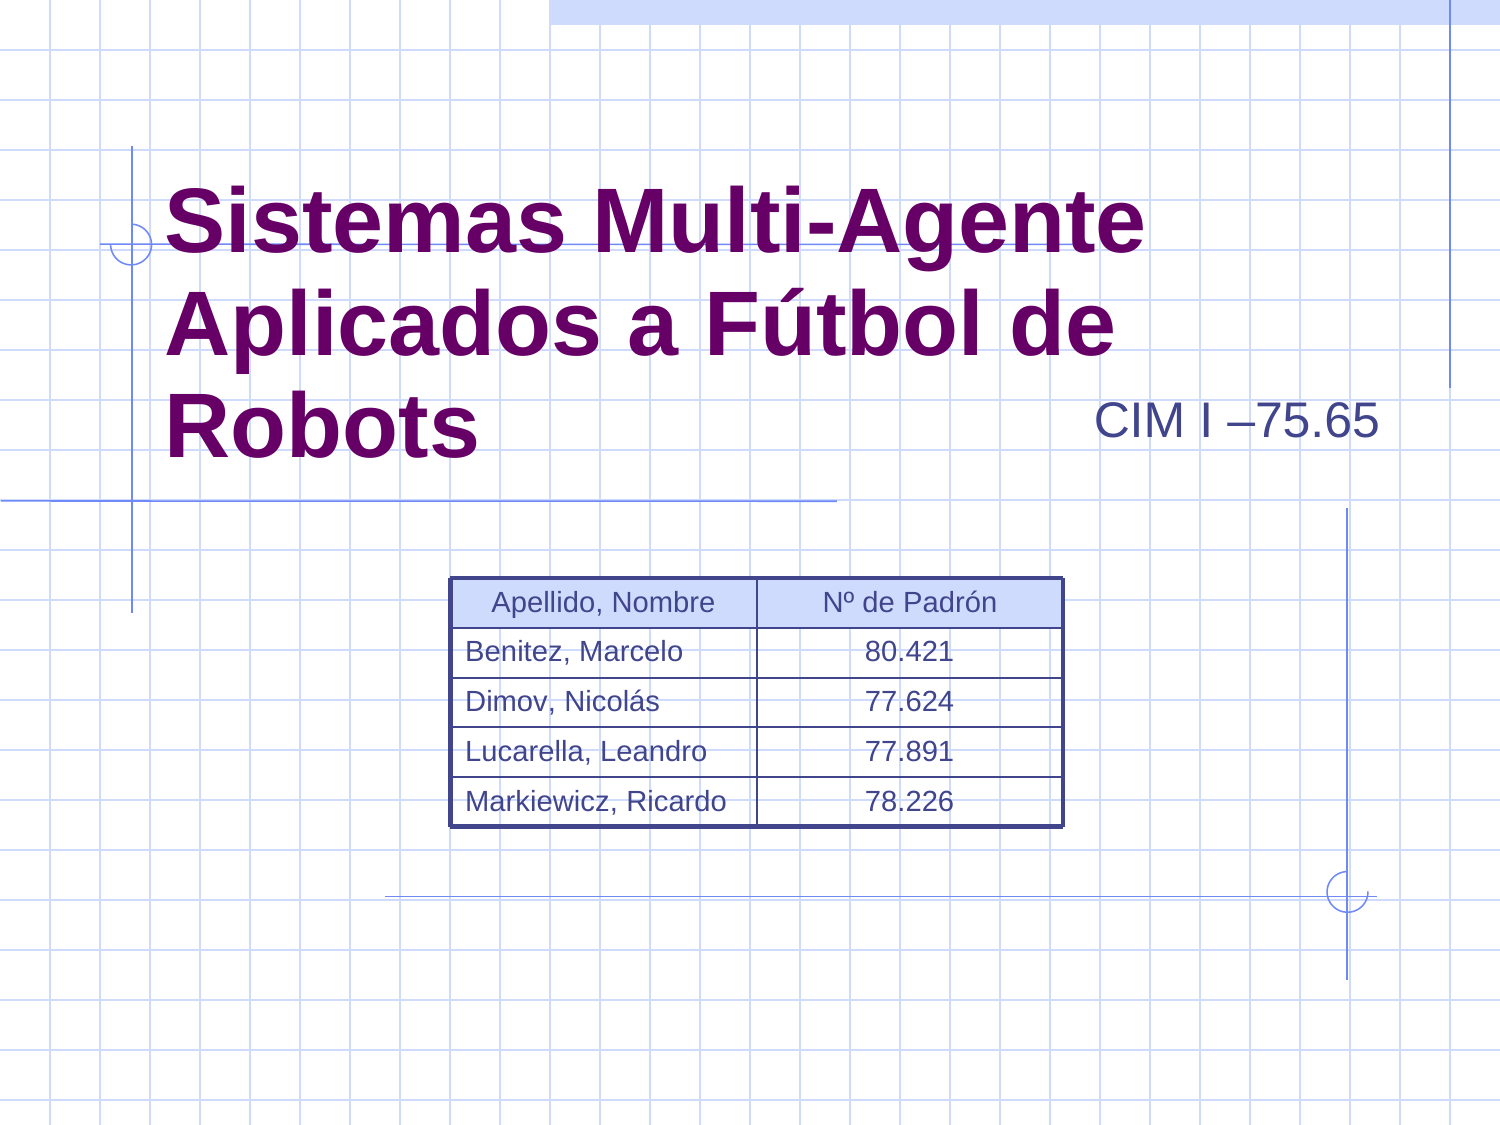

# Sistemas Multi-Agente Aplicados a Fútbol de Robots
CIM I –75.65
Apellido, Nombre
Nº de Padrón
Benitez, Marcelo
80.421
Dimov, Nicolás
77.624
Lucarella, Leandro
77.891
Markiewicz, Ricardo
78.226